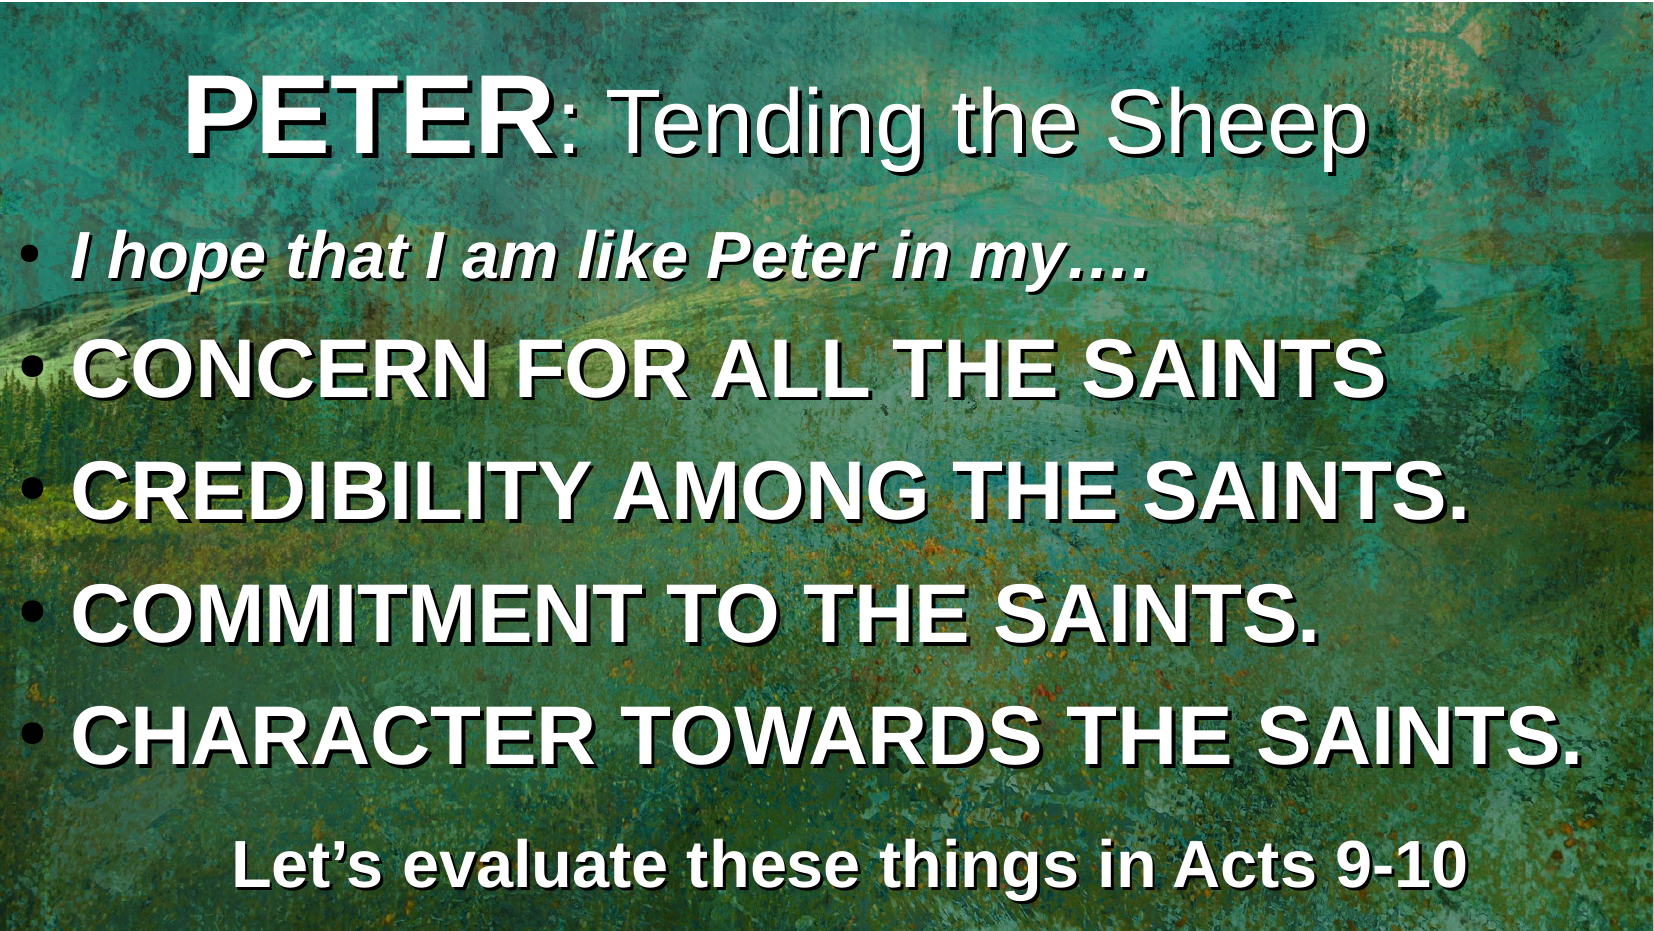

# PETER: Tending the Sheep
I hope that I am like Peter in my….
CONCERN FOR ALL THE SAINTS
CREDIBILITY AMONG THE SAINTS.
COMMITMENT TO THE SAINTS.
CHARACTER TOWARDS THE SAINTS.
Let’s evaluate these things in Acts 9-10